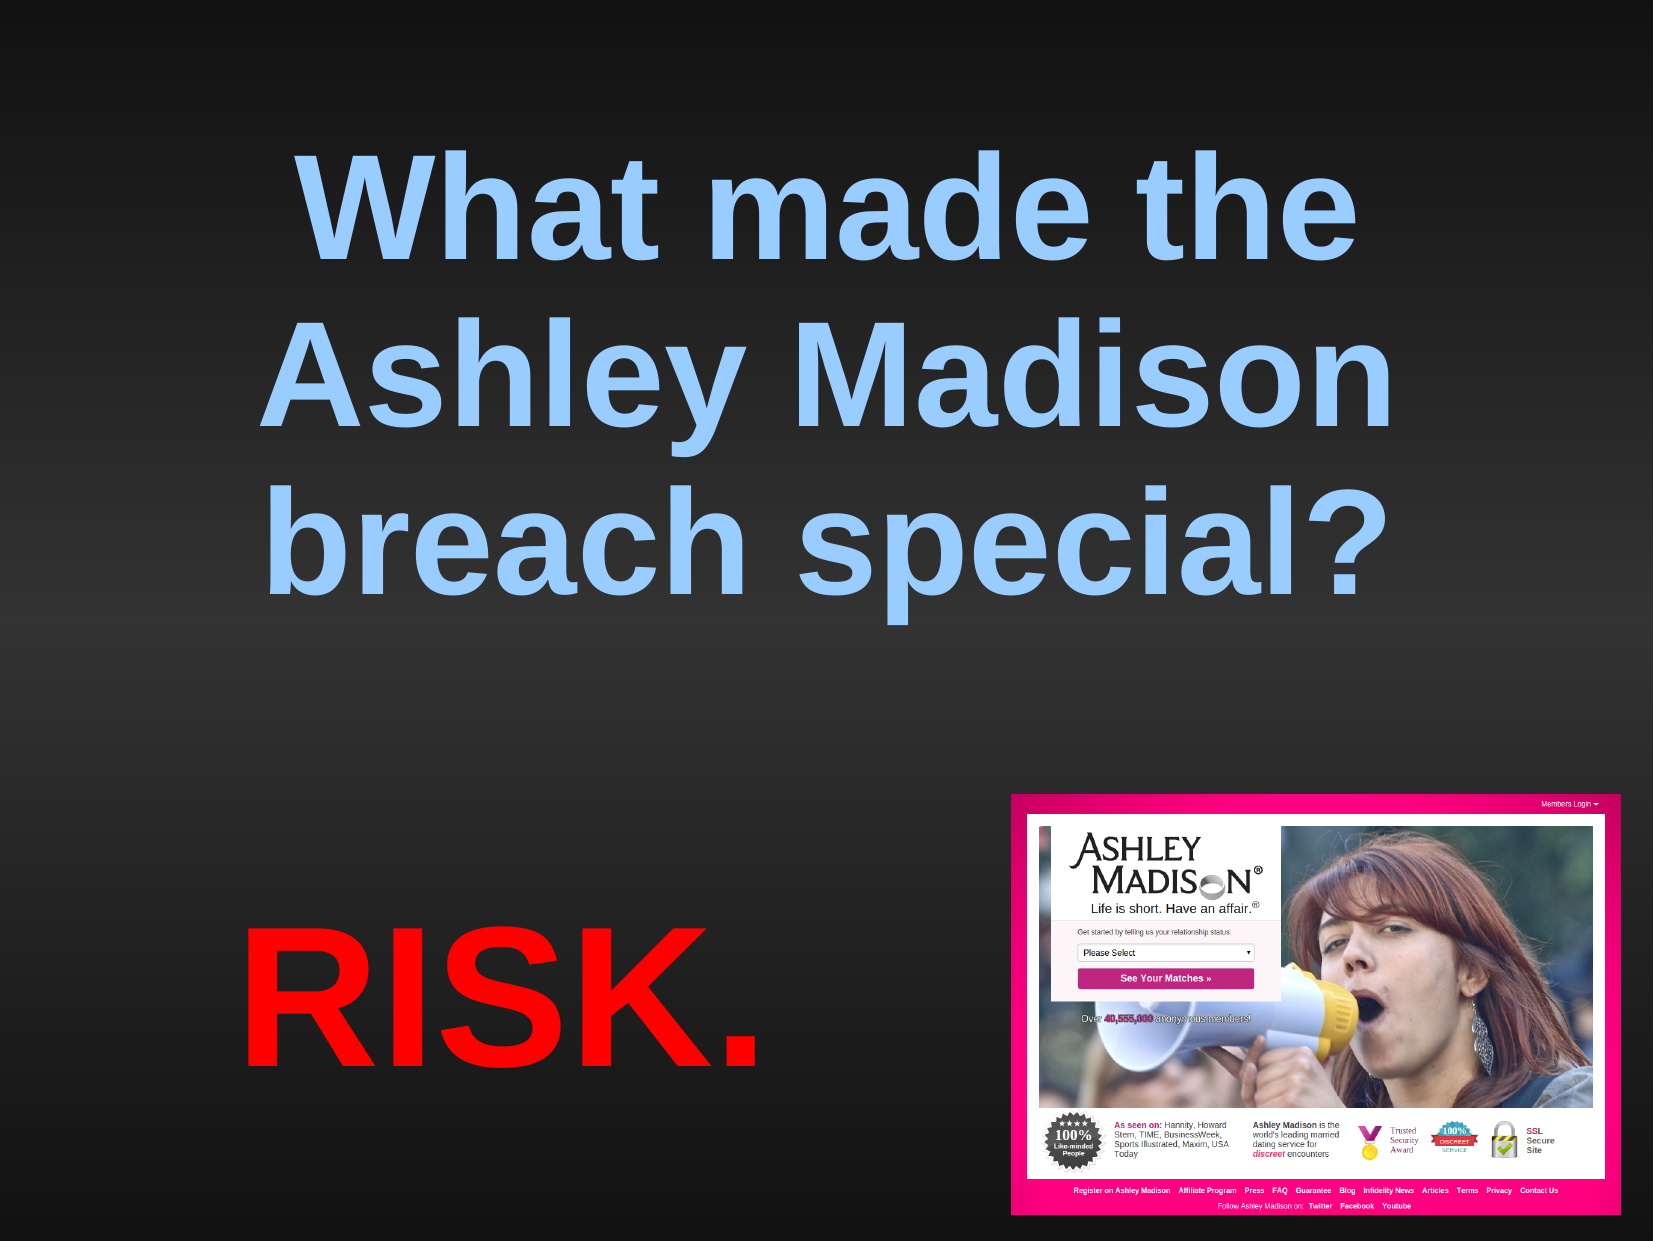

# What made the Ashley Madison breach special?
RISK.